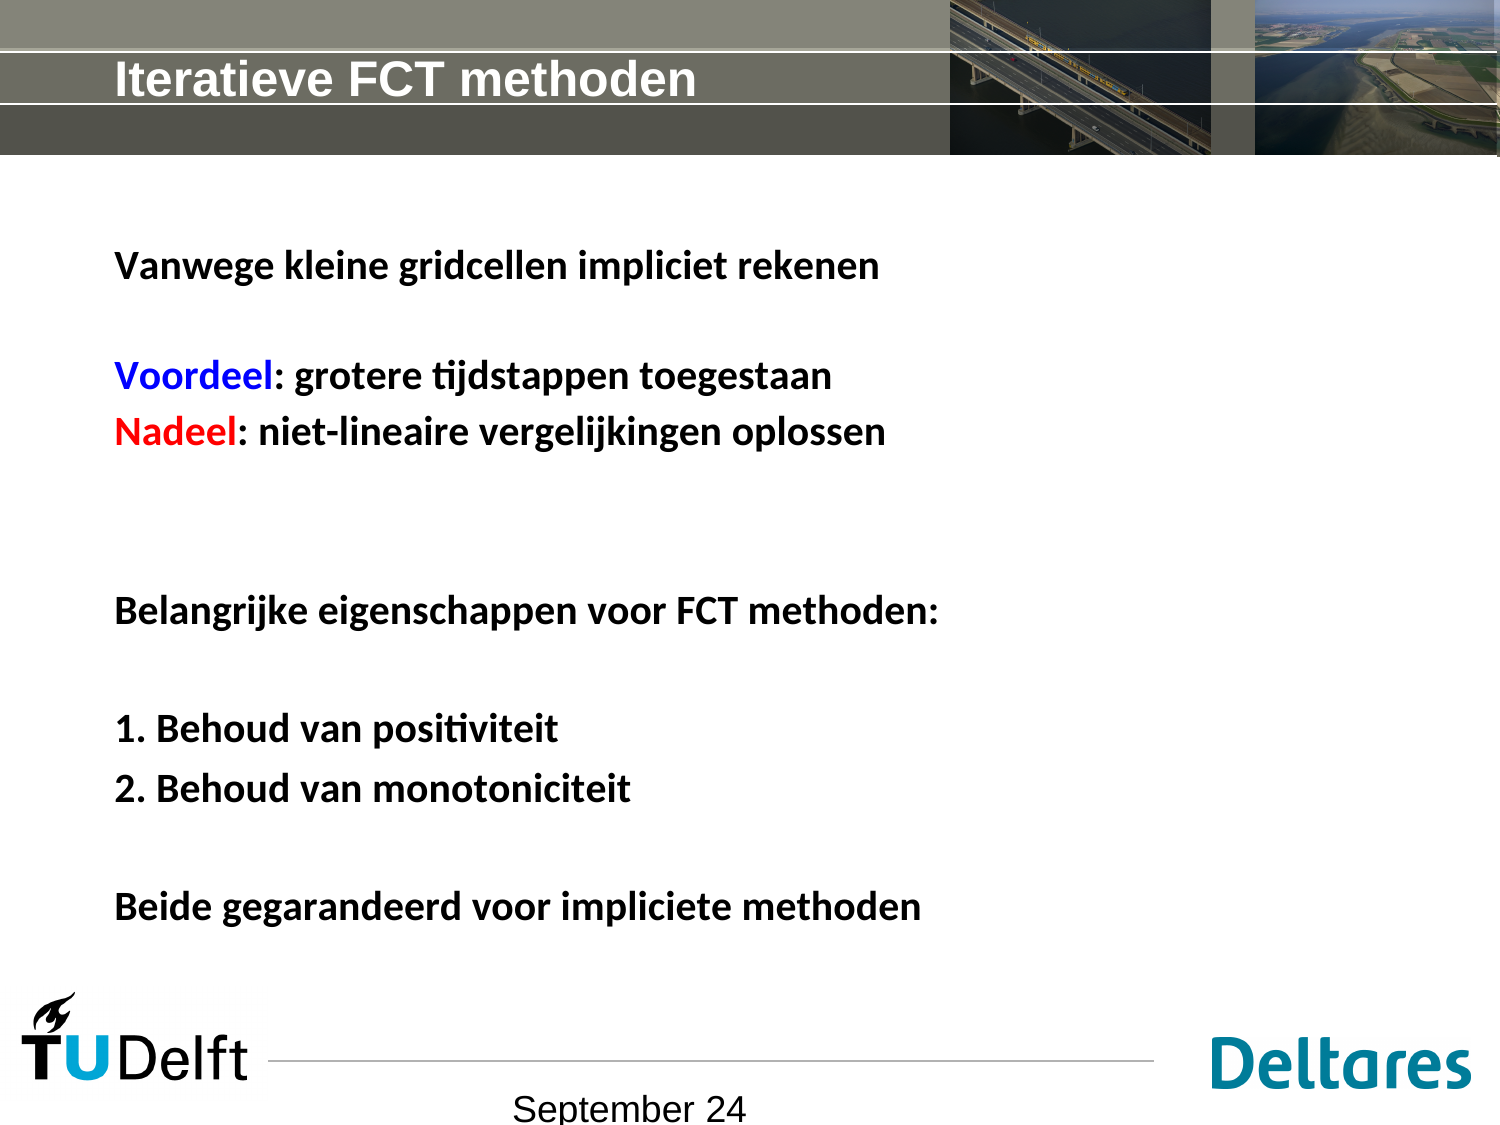

# Iteratieve FCT methoden
Vanwege kleine gridcellen impliciet rekenen
Voordeel: grotere tijdstappen toegestaan
Nadeel: niet-lineaire vergelijkingen oplossen
Belangrijke eigenschappen voor FCT methoden:
1. Behoud van positiviteit
2. Behoud van monotoniciteit
Beide gegarandeerd voor impliciete methoden